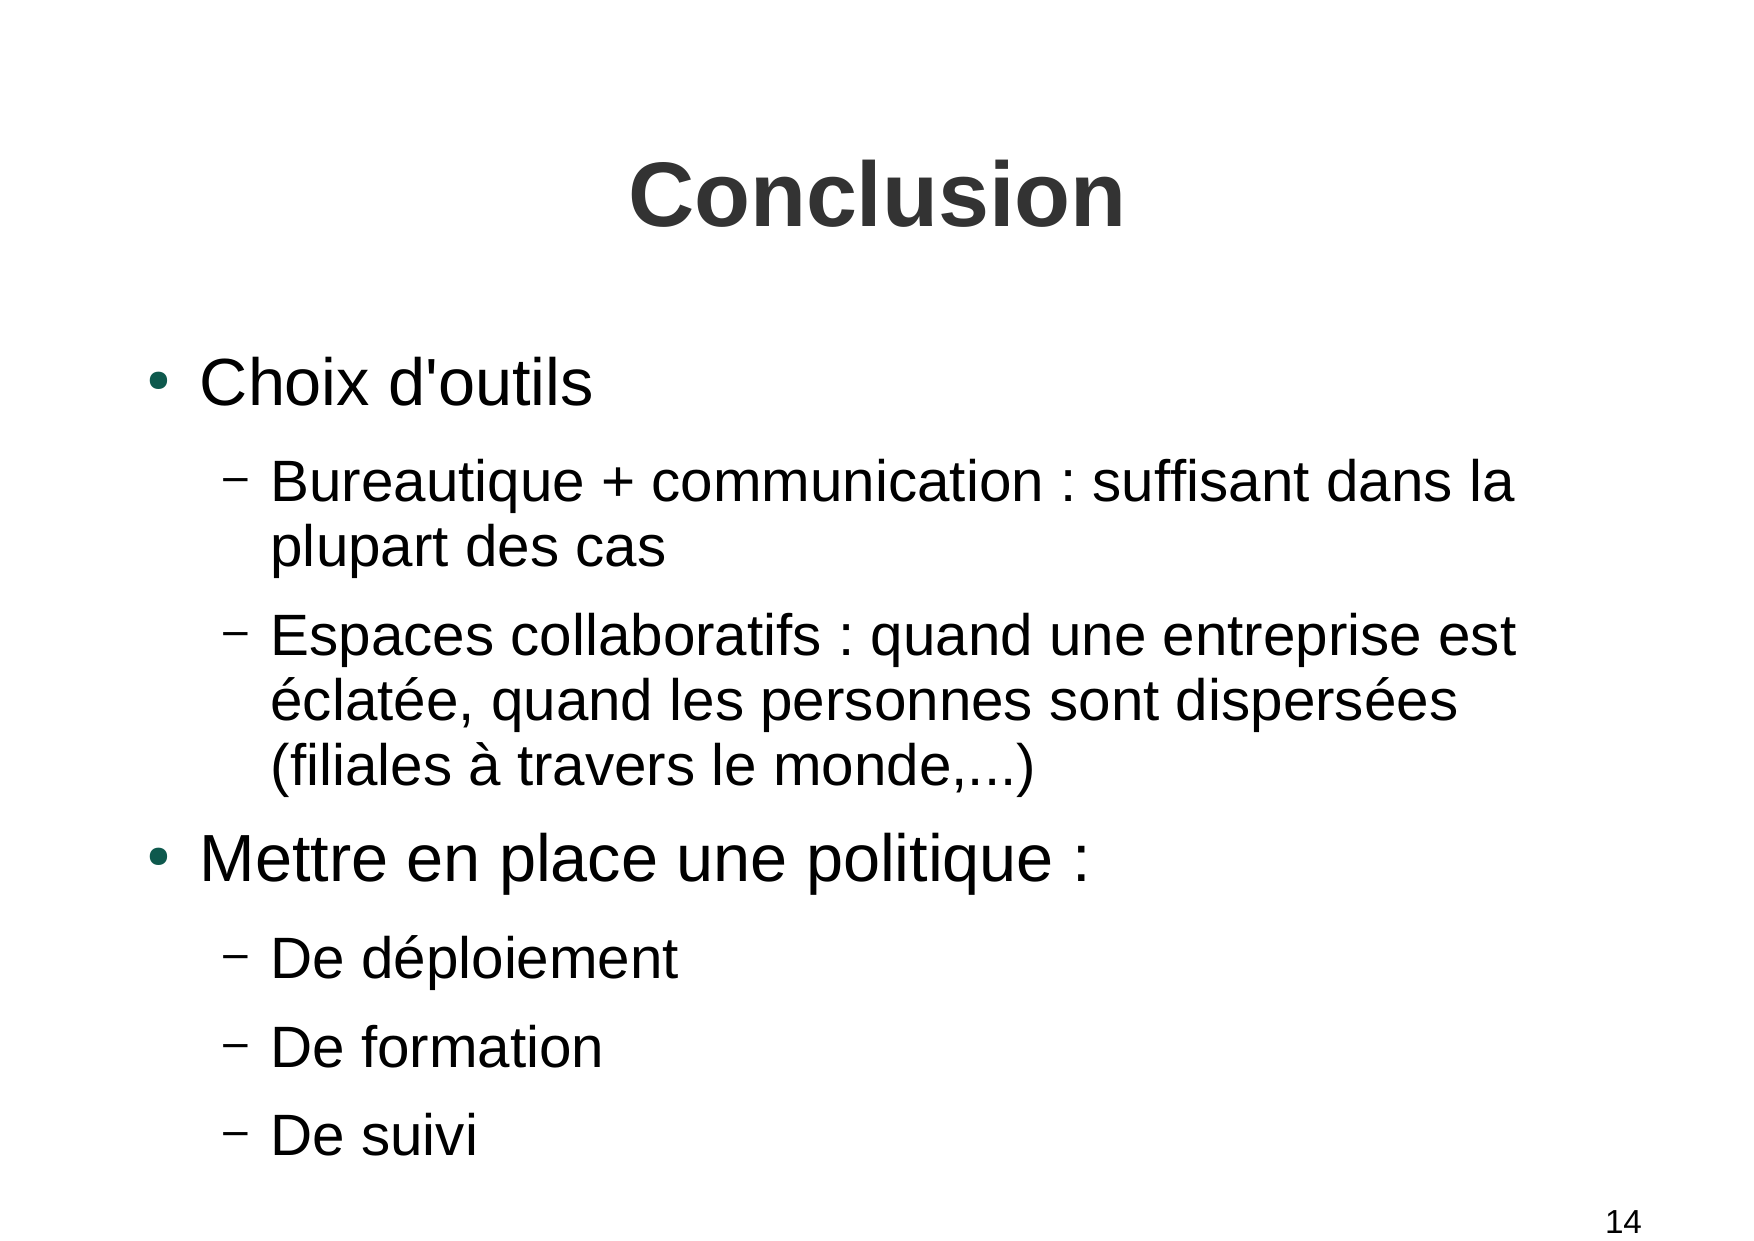

# Conclusion
Choix d'outils
Bureautique + communication : suffisant dans la plupart des cas
Espaces collaboratifs : quand une entreprise est éclatée, quand les personnes sont dispersées (filiales à travers le monde,...)
Mettre en place une politique :
De déploiement
De formation
De suivi